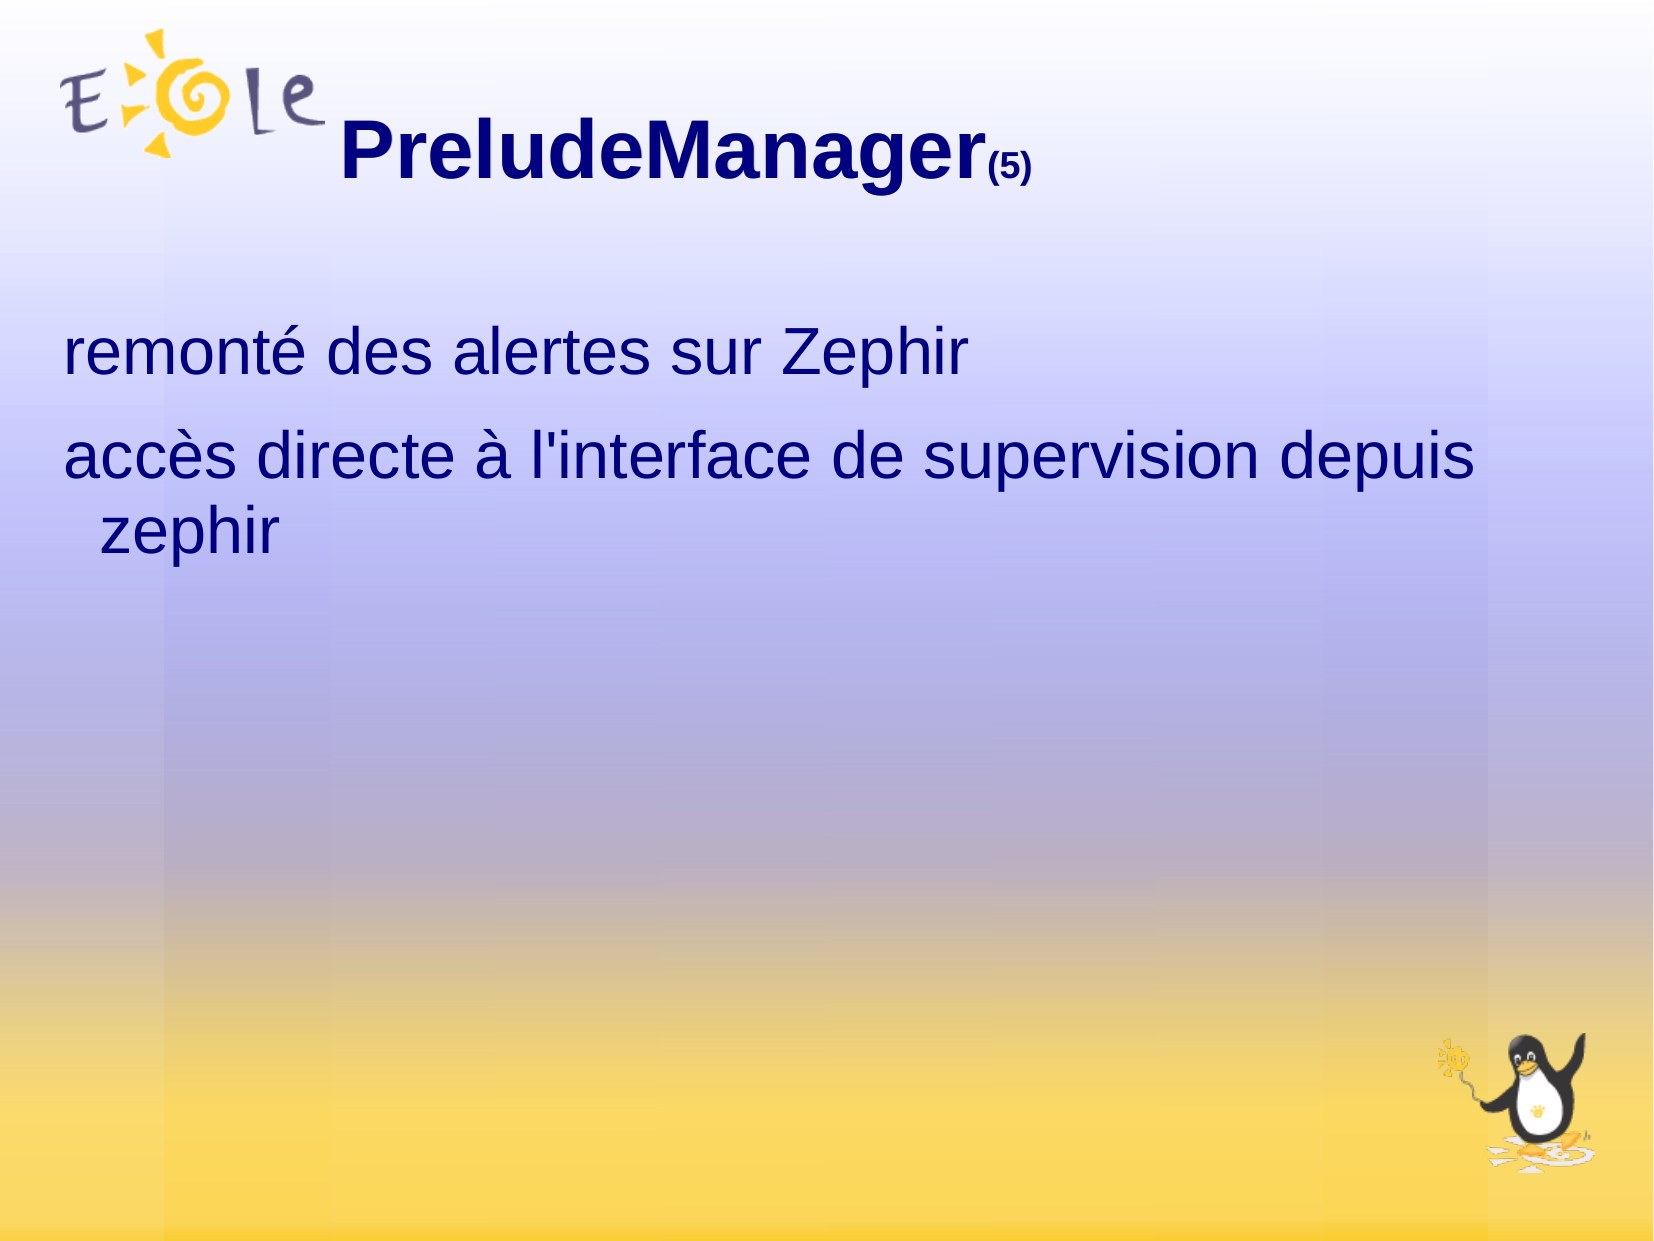

PreludeManager(5)
remonté des alertes sur Zephir
accès directe à l'interface de supervision depuis zephir